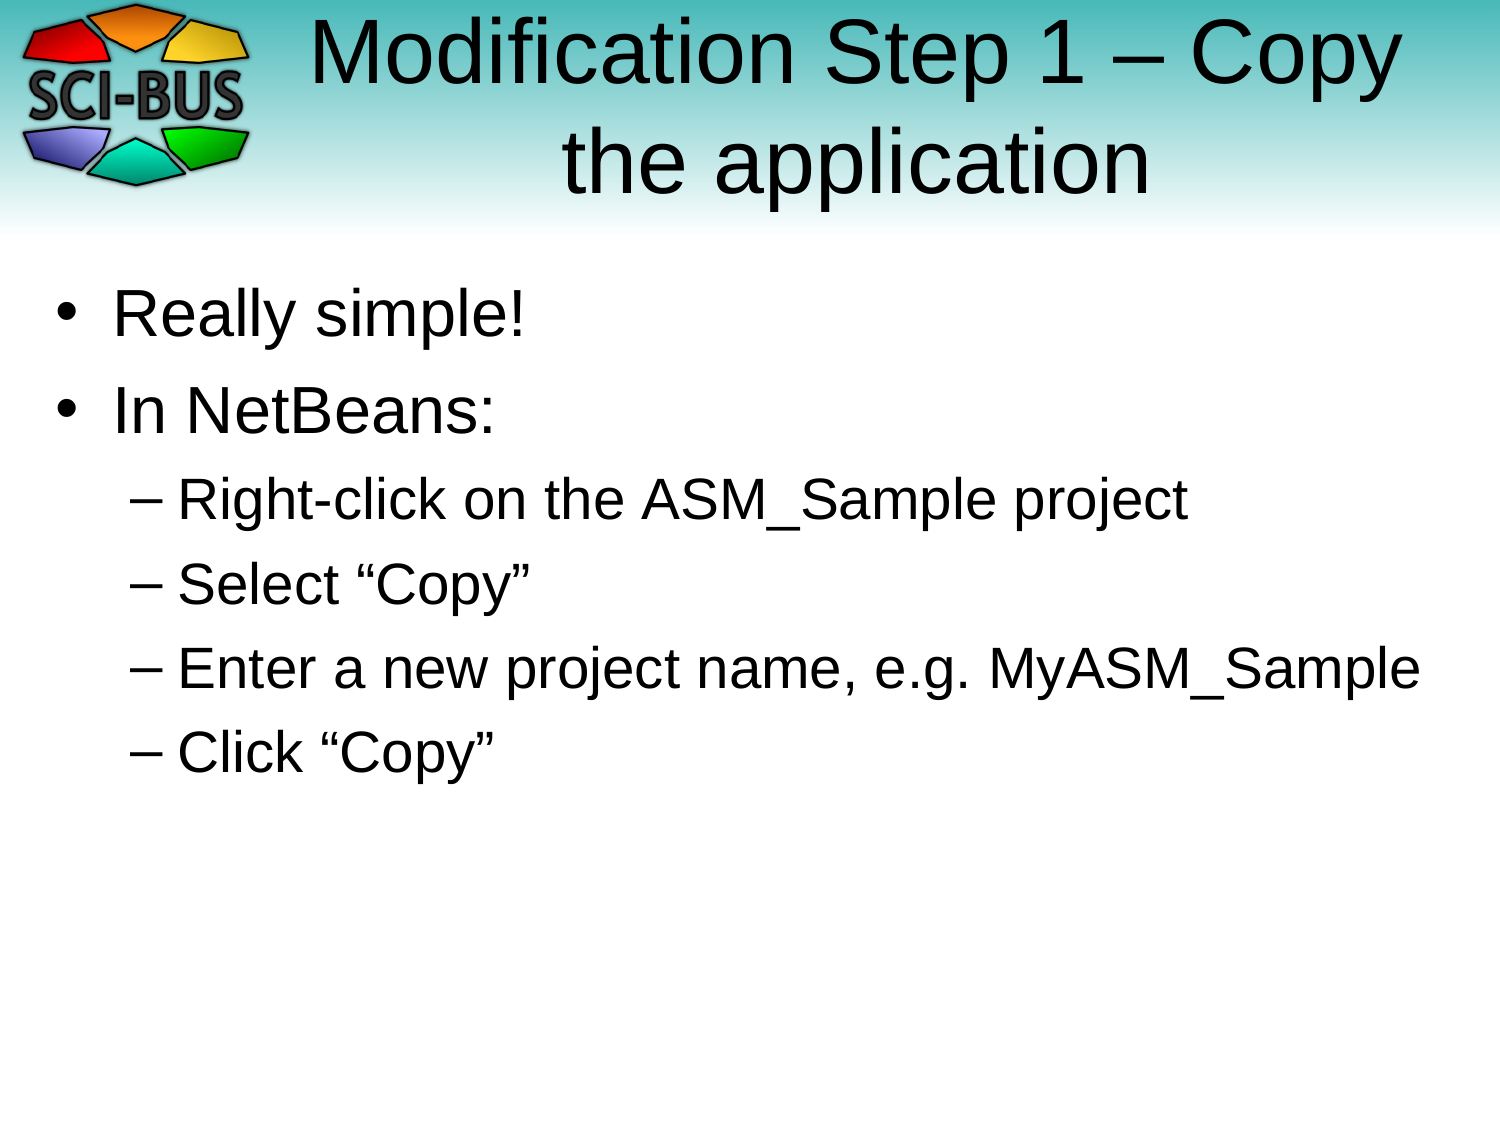

# Modification Step 1 – Copy the application
Really simple!
In NetBeans:
Right-click on the ASM_Sample project
Select “Copy”
Enter a new project name, e.g. MyASM_Sample
Click “Copy”